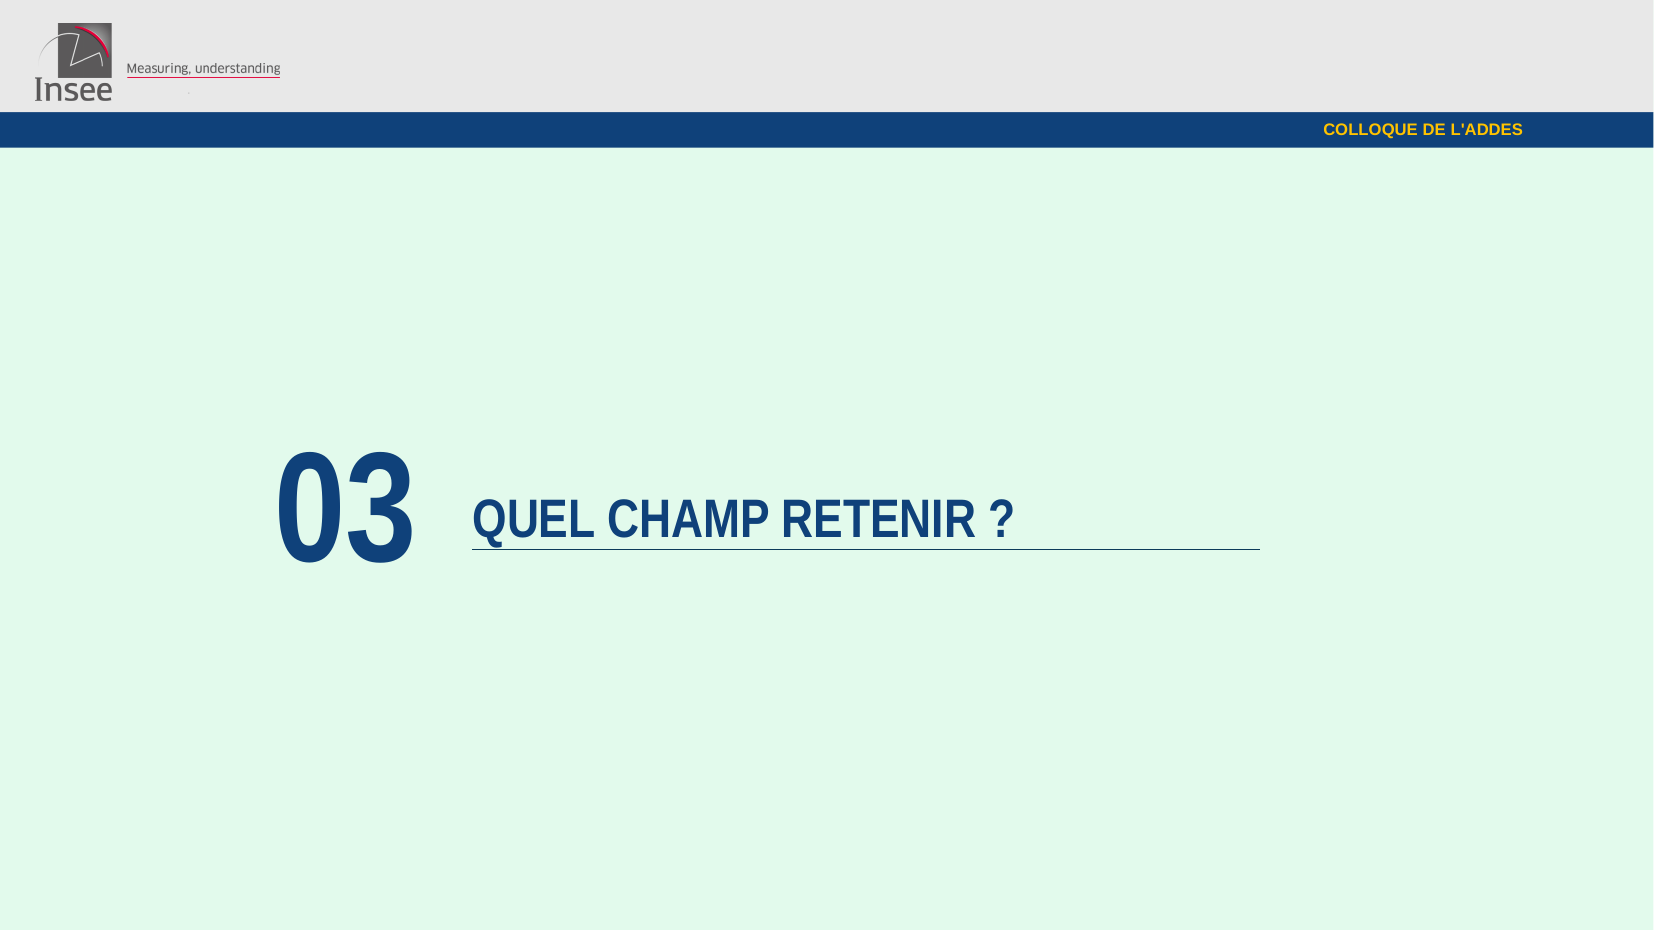

Colloque de l'ADDES
03
# Quel champ retenir ?